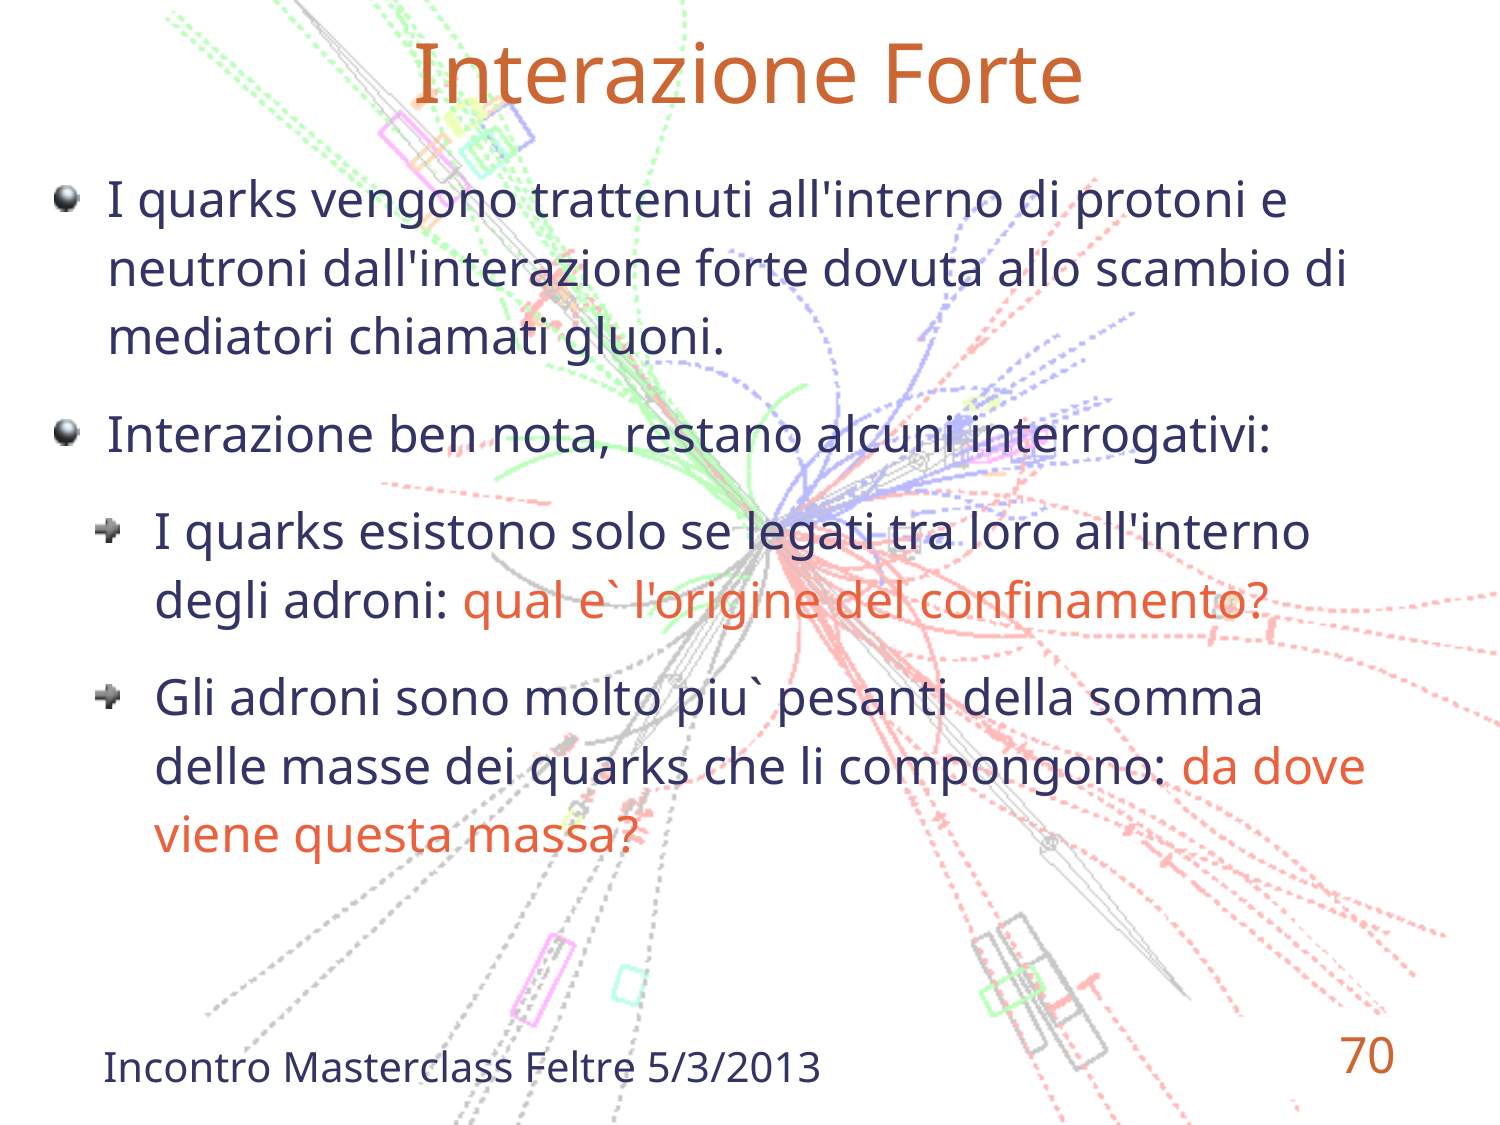

# Interazione Forte
I quarks vengono trattenuti all'interno di protoni e neutroni dall'interazione forte dovuta allo scambio di mediatori chiamati gluoni.
Interazione ben nota, restano alcuni interrogativi:
I quarks esistono solo se legati tra loro all'interno degli adroni: qual e` l'origine del confinamento?
Gli adroni sono molto piu` pesanti della somma delle masse dei quarks che li compongono: da dove viene questa massa?
70